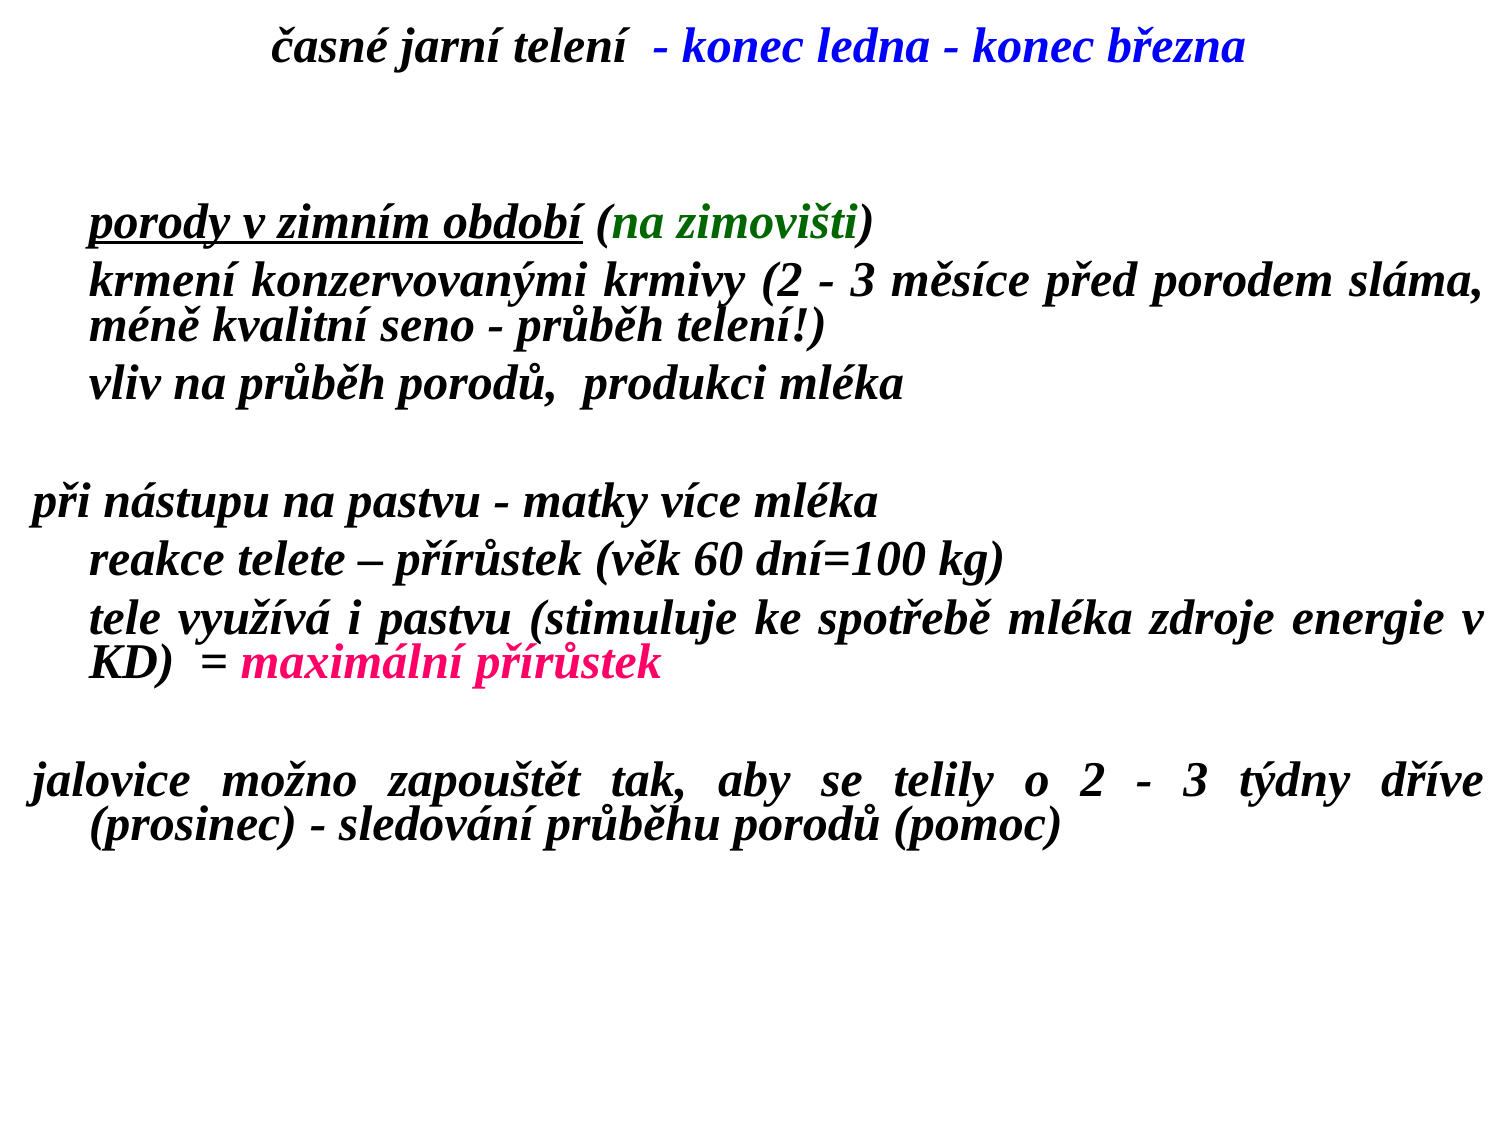

# časné jarní telení - konec ledna - konec března
	porody v zimním období (na zimovišti)
	krmení konzervovanými krmivy (2 - 3 měsíce před porodem sláma, méně kvalitní seno - průběh telení!)
	vliv na průběh porodů, produkci mléka
při nástupu na pastvu - matky více mléka
	reakce telete – přírůstek (věk 60 dní=100 kg)
	tele využívá i pastvu (stimuluje ke spotřebě mléka zdroje energie v KD) = maximální přírůstek
jalovice možno zapouštět tak, aby se telily o 2 - 3 týdny dříve (prosinec) - sledování průběhu porodů (pomoc)